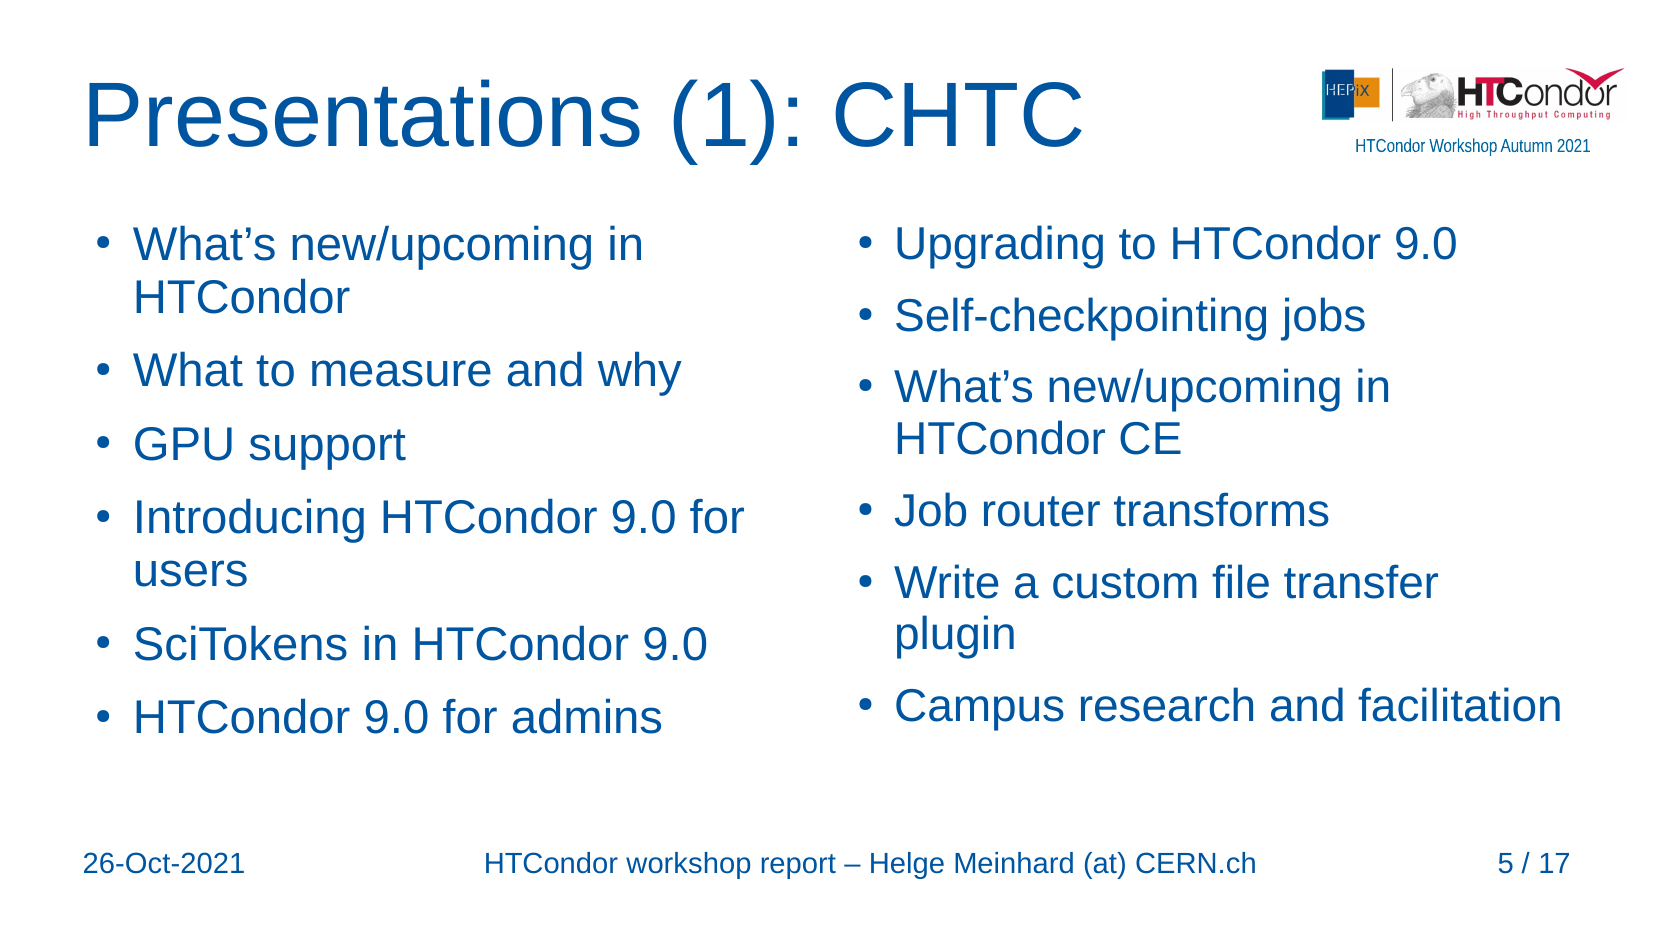

# Presentations (1): CHTC
What’s new/upcoming in HTCondor
What to measure and why
GPU support
Introducing HTCondor 9.0 for users
SciTokens in HTCondor 9.0
HTCondor 9.0 for admins
Upgrading to HTCondor 9.0
Self-checkpointing jobs
What’s new/upcoming in HTCondor CE
Job router transforms
Write a custom file transfer plugin
Campus research and facilitation
26-Oct-2021
HTCondor workshop report – Helge Meinhard (at) CERN.ch
5